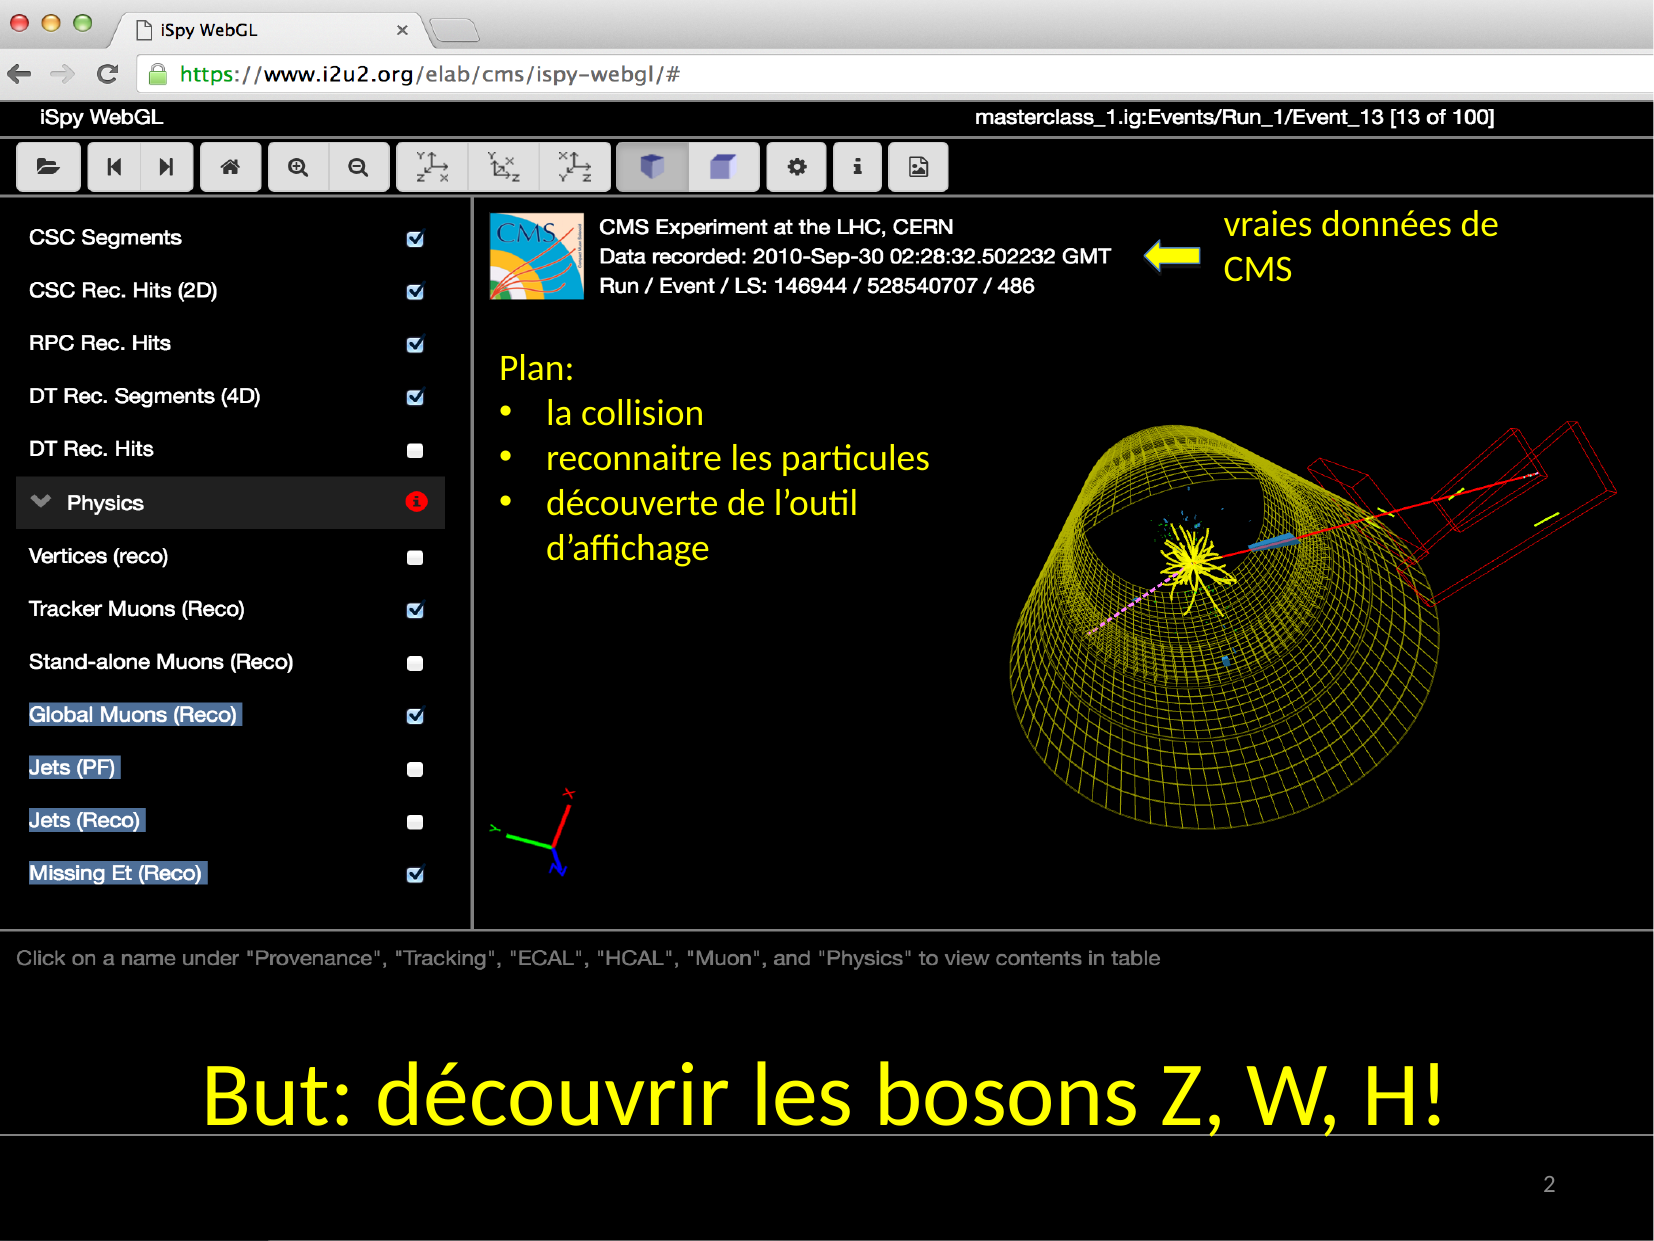

vraies données de CMS
Plan:
la collision
reconnaitre les particules
découverte de l’outil d’affichage
# But: découvrir les bosons Z, W, H!